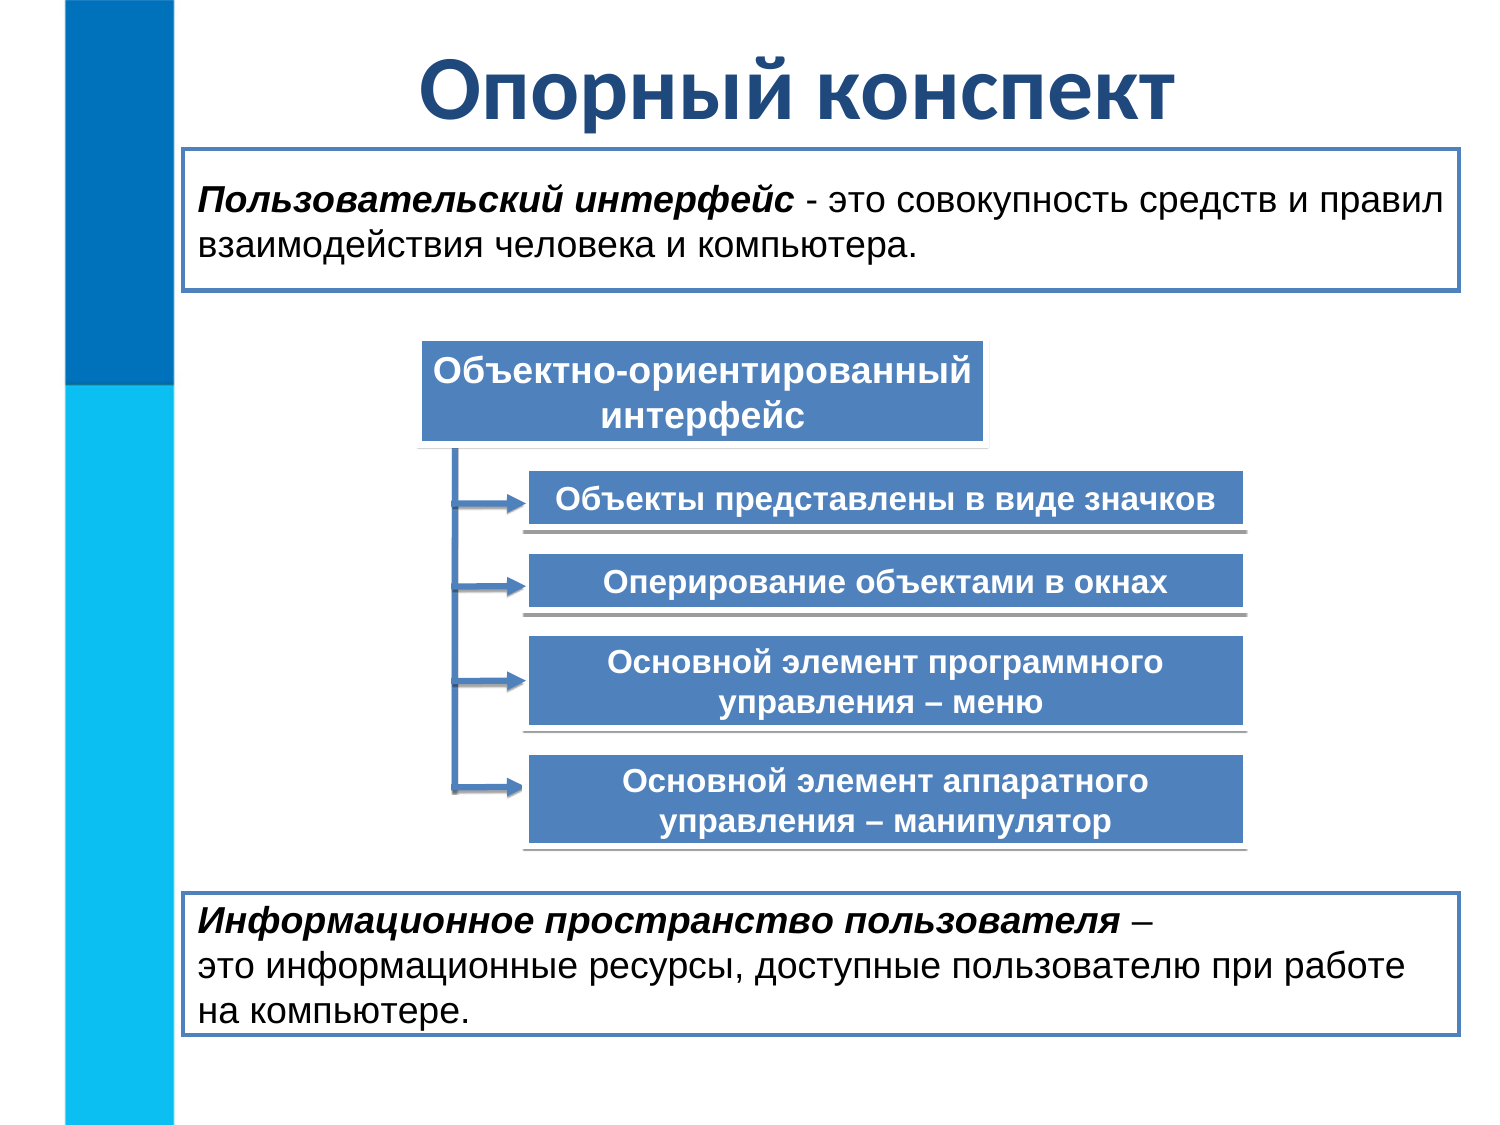

Опорный конспект
Пользовательский интерфейс - это совокупность средств и правил
взаимодействия человека и компьютера.
Объектно-ориентированный
интерфейс
Объекты представлены в виде значков
Оперирование объектами в окнах
Основной элемент программного
управления – меню
Основной элемент аппаратного
управления – манипулятор
Информационное пространство пользователя –
это информационные ресурсы, доступные пользователю при работе
на компьютере.